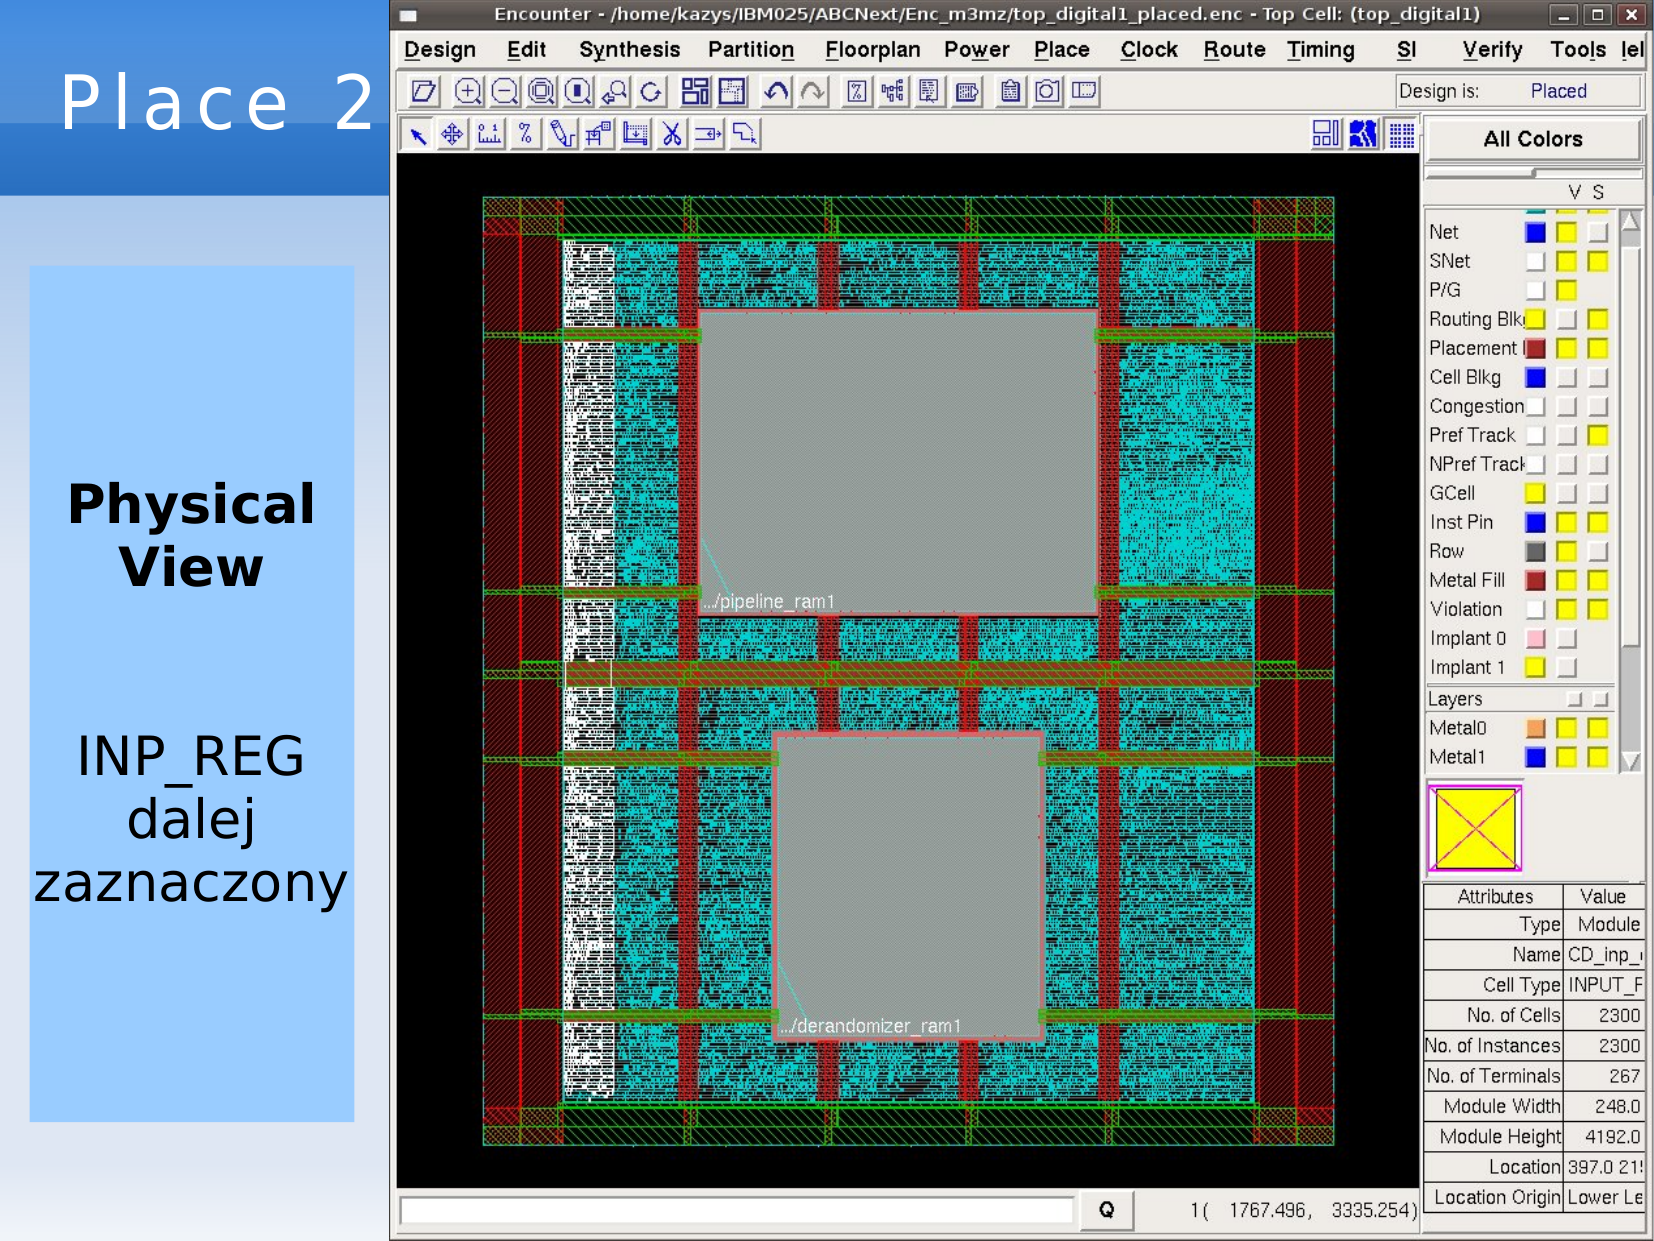

# Place 2
Physical
View
INP_REG
dalej
zaznaczony